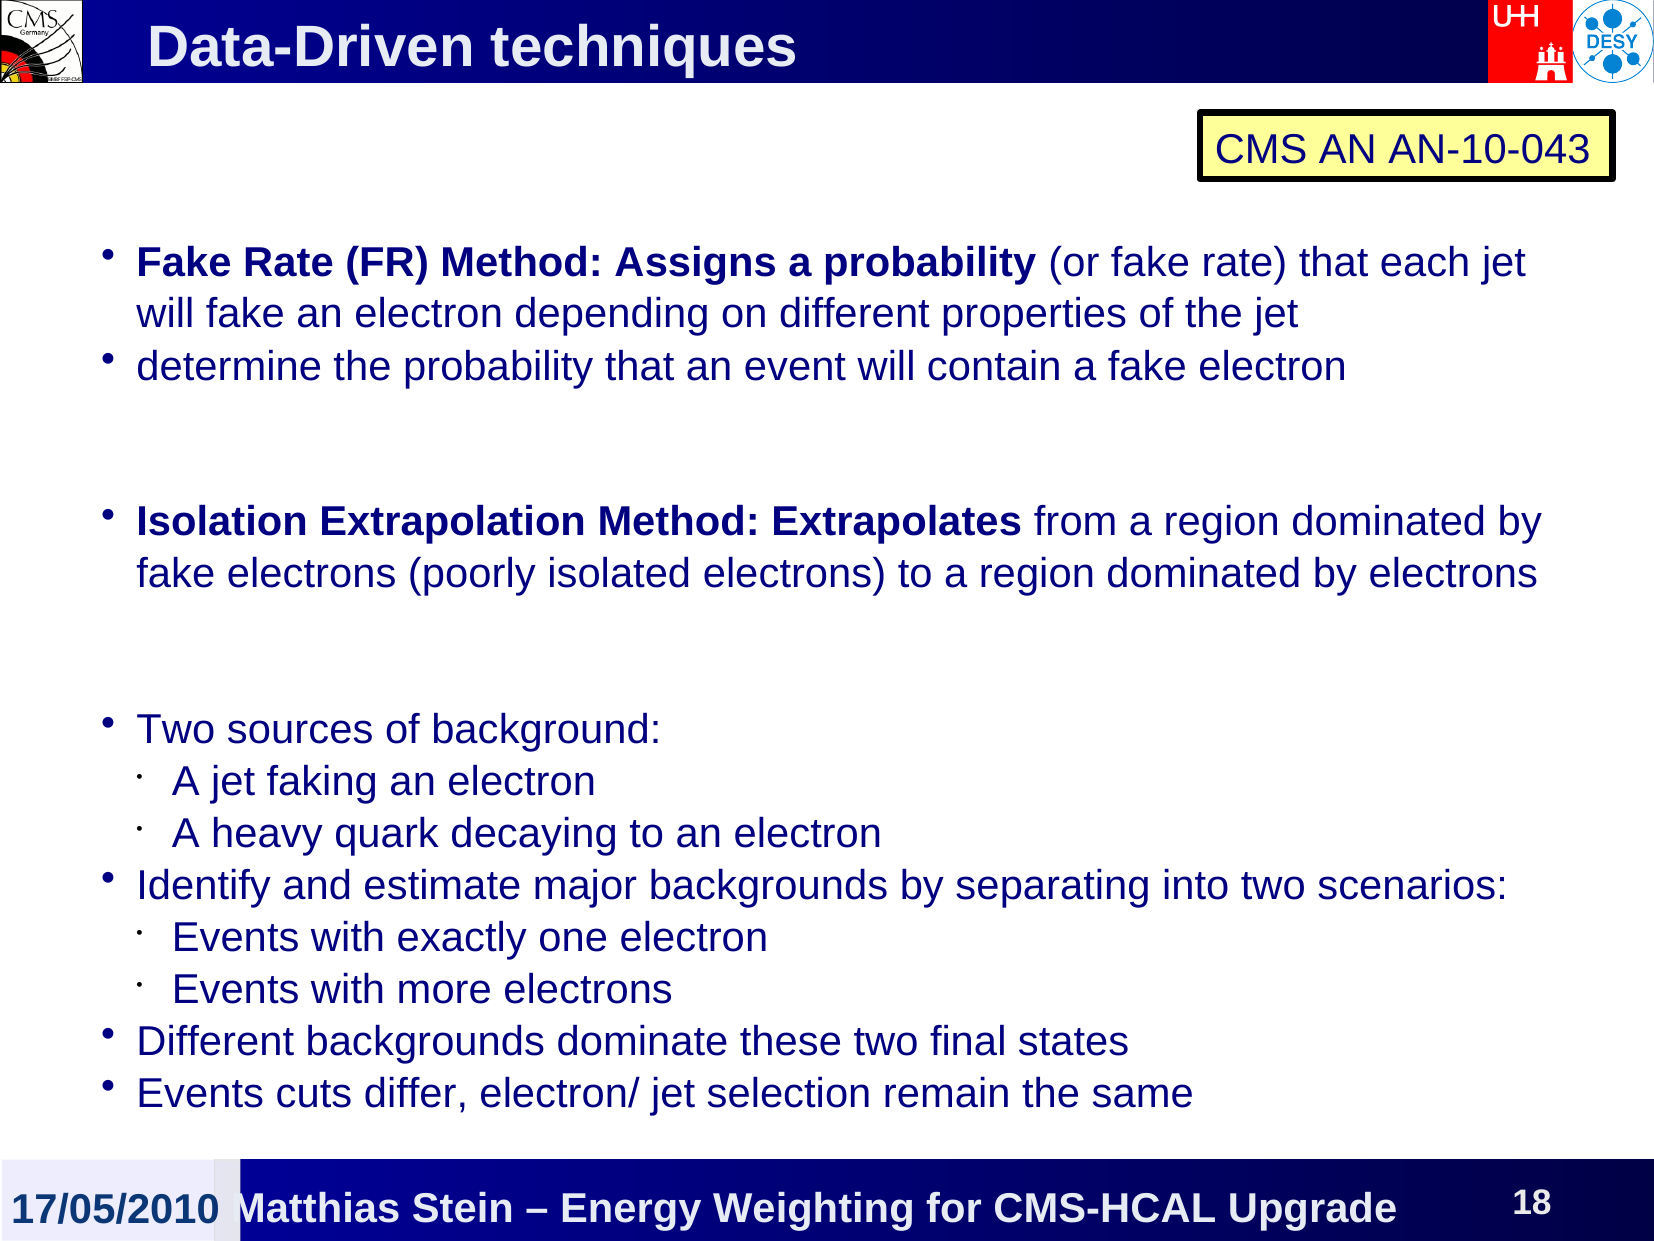

# Data-Driven techniques
CMS AN AN-10-043
Fake Rate (FR) Method: Assigns a probability (or fake rate) that each jet will fake an electron depending on different properties of the jet
determine the probability that an event will contain a fake electron
Isolation Extrapolation Method: Extrapolates from a region dominated by fake electrons (poorly isolated electrons) to a region dominated by electrons
Two sources of background:
A jet faking an electron
A heavy quark decaying to an electron
Identify and estimate major backgrounds by separating into two scenarios:
Events with exactly one electron
Events with more electrons
Different backgrounds dominate these two final states
Events cuts differ, electron/ jet selection remain the same